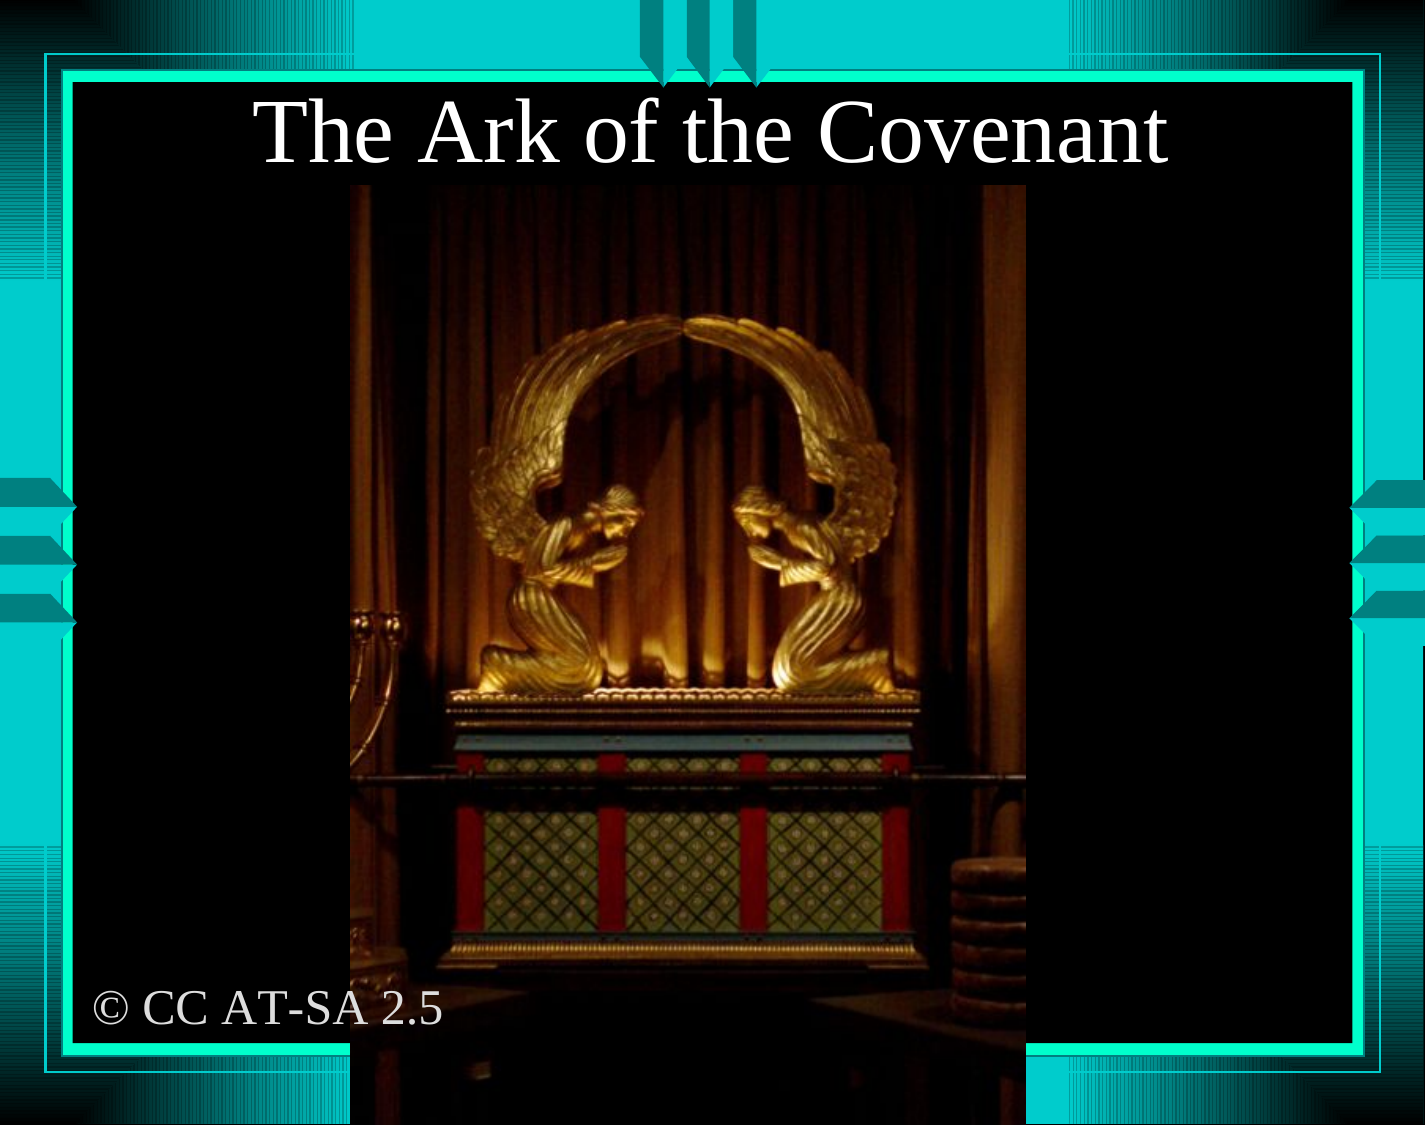

# The Ark of the Covenant
© CC AT-SA 2.5